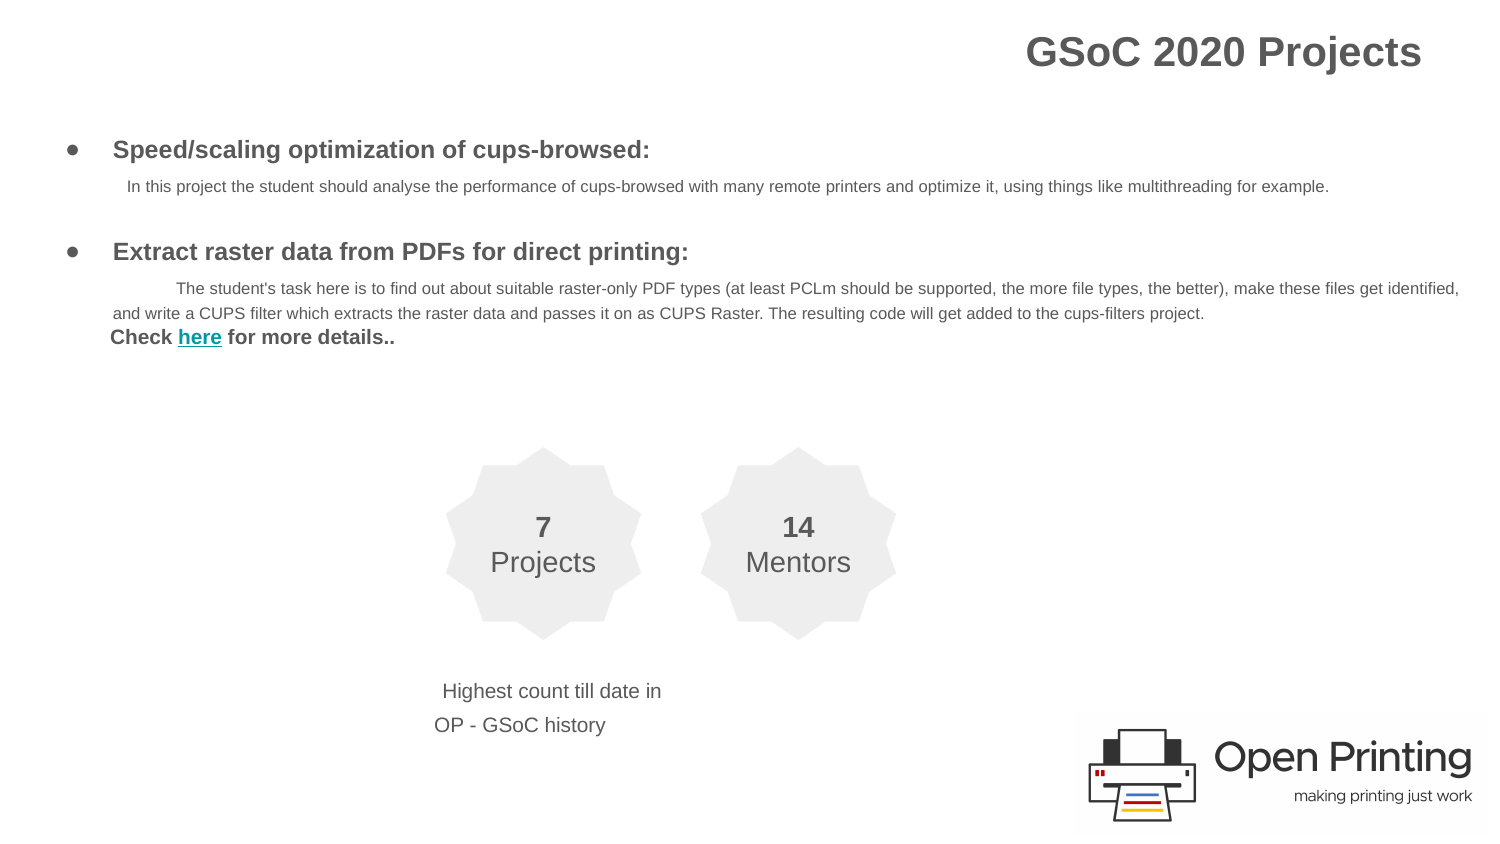

GSoC 2020 Projects
# Speed/scaling optimization of cups-browsed: In this project the student should analyse the performance of cups-browsed with many remote printers and optimize it, using things like multithreading for example.
Extract raster data from PDFs for direct printing: The student's task here is to find out about suitable raster-only PDF types (at least PCLm should be supported, the more file types, the better), make these files get identified, and write a CUPS filter which extracts the raster data and passes it on as CUPS Raster. The resulting code will get added to the cups-filters project.
Check here for more details..
7 Projects
14 Mentors
Highest count till date in OP - GSoC history